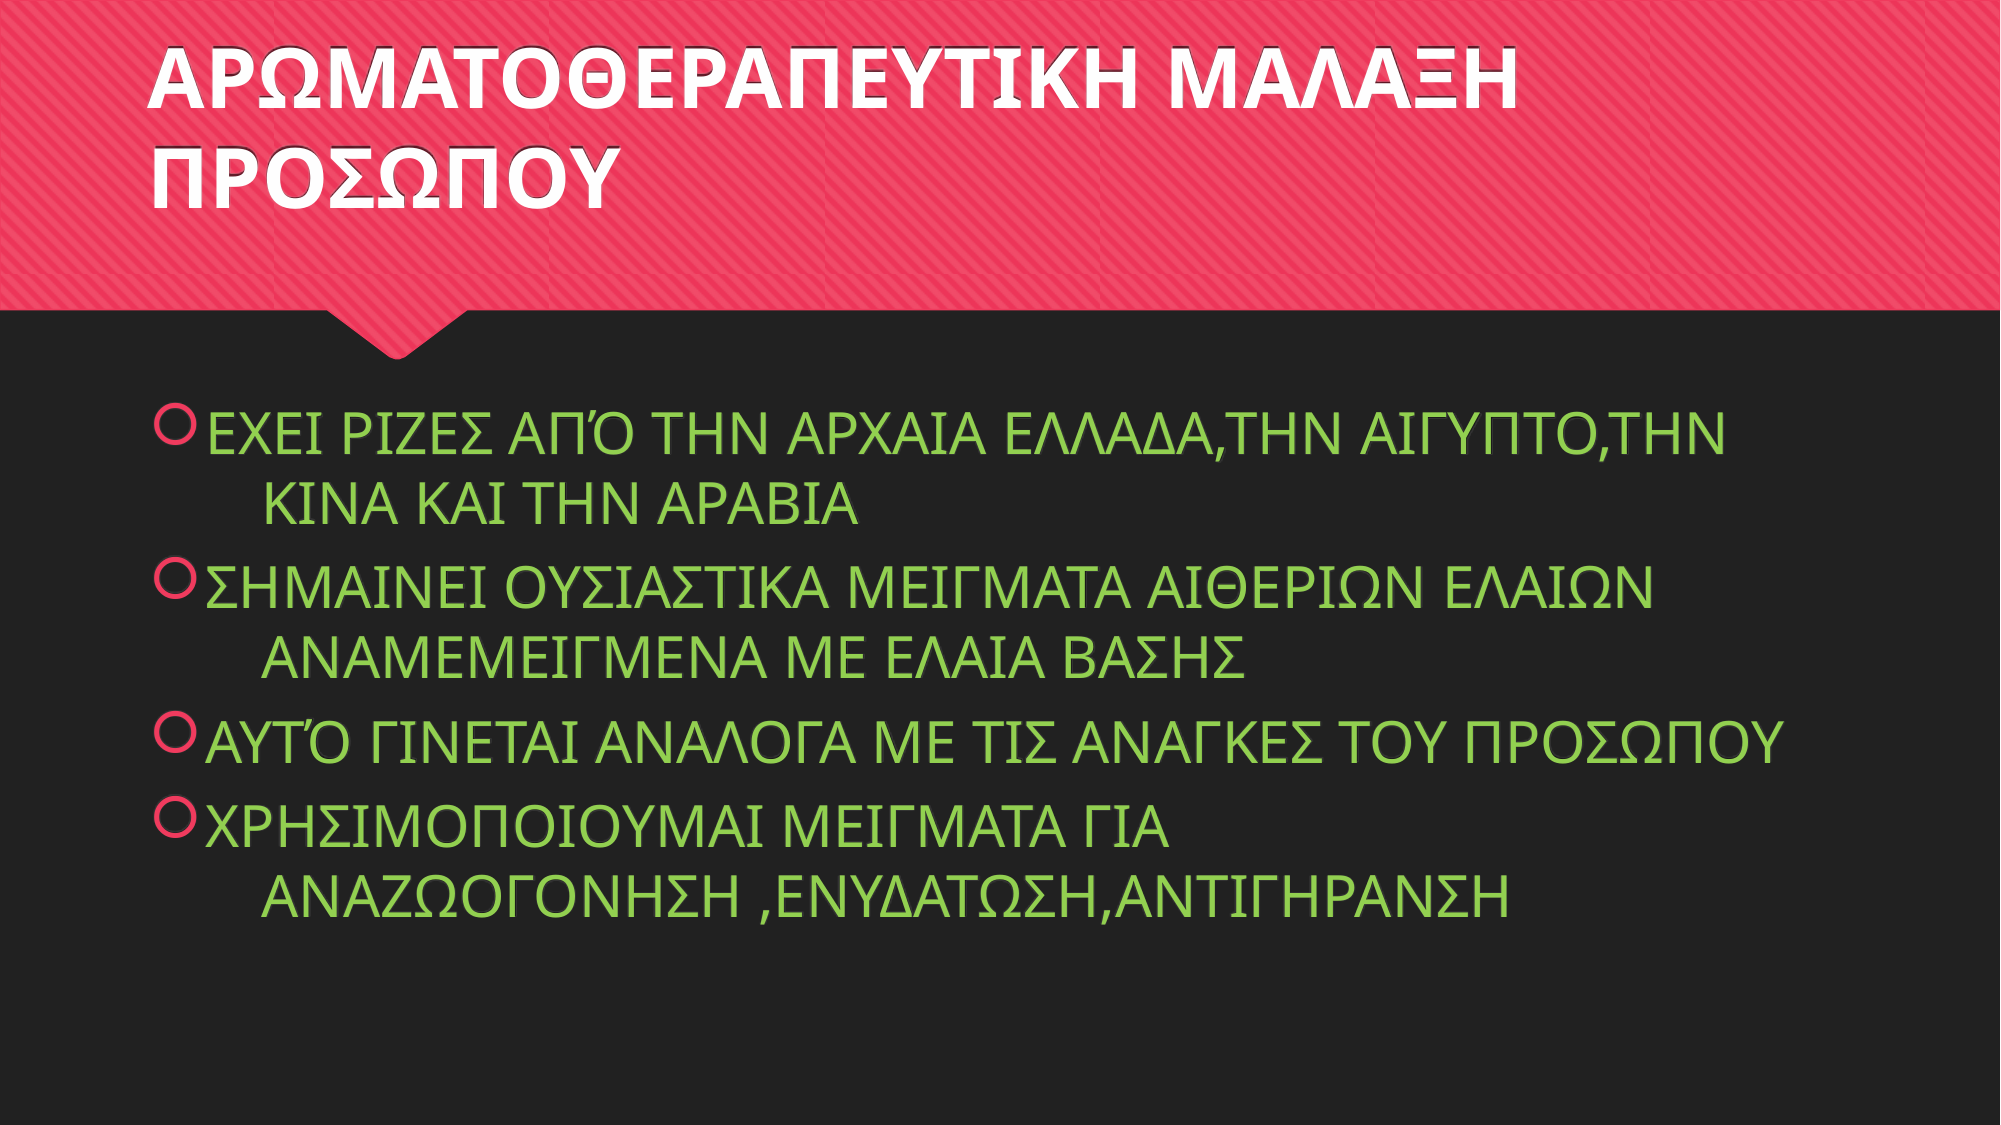

# ΑΡΩΜΑΤΟΘΕΡΑΠΕΥΤΙΚΗ ΜΑΛΑΞΗ ΠΡΟΣΩΠΟΥ
ΕΧΕΙ ΡΙΖΕΣ ΑΠΌ ΤΗΝ ΑΡΧΑΙΑ ΕΛΛΑΔΑ,ΤΗΝ ΑΙΓΥΠΤΟ,ΤΗΝ ΚΙΝΑ ΚΑΙ ΤΗΝ ΑΡΑΒΙΑ
ΣΗΜΑΙΝΕΙ ΟΥΣΙΑΣΤΙΚΑ ΜΕΙΓΜΑΤΑ ΑΙΘΕΡΙΩΝ ΕΛΑΙΩΝ ΑΝΑΜΕΜΕΙΓΜΕΝΑ ΜΕ ΕΛΑΙΑ ΒΑΣΗΣ
ΑΥΤΌ ΓΙΝΕΤΑΙ ΑΝΑΛΟΓΑ ΜΕ ΤΙΣ ΑΝΑΓΚΕΣ ΤΟΥ ΠΡΟΣΩΠΟΥ
ΧΡΗΣΙΜΟΠΟΙΟΥΜΑΙ ΜΕΙΓΜΑΤΑ ΓΙΑ ΑΝΑΖΩΟΓΟΝΗΣΗ ,ΕΝΥΔΑΤΩΣΗ,ΑΝΤΙΓΗΡΑΝΣΗ